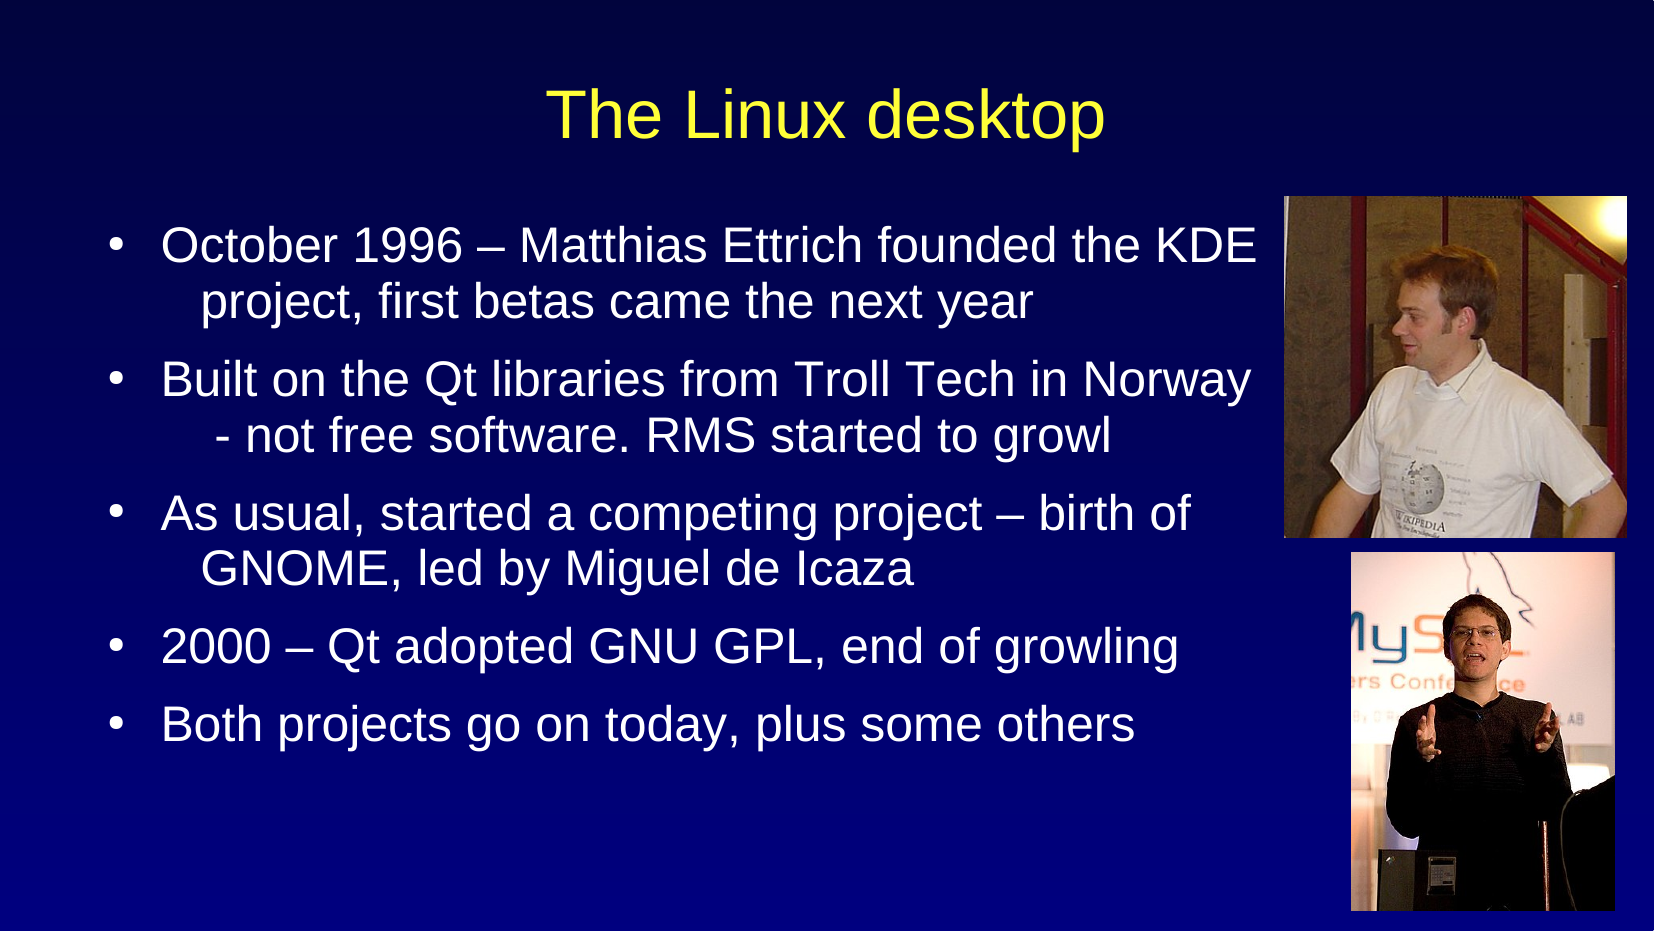

# The Linux desktop
October 1996 – Matthias Ettrich founded the KDE
project, first betas came the next year
Built on the Qt libraries from Troll Tech in Norway
 - not free software. RMS started to growl
As usual, started a competing project – birth of
GNOME, led by Miguel de Icaza
2000 – Qt adopted GNU GPL, end of growling
Both projects go on today, plus some others